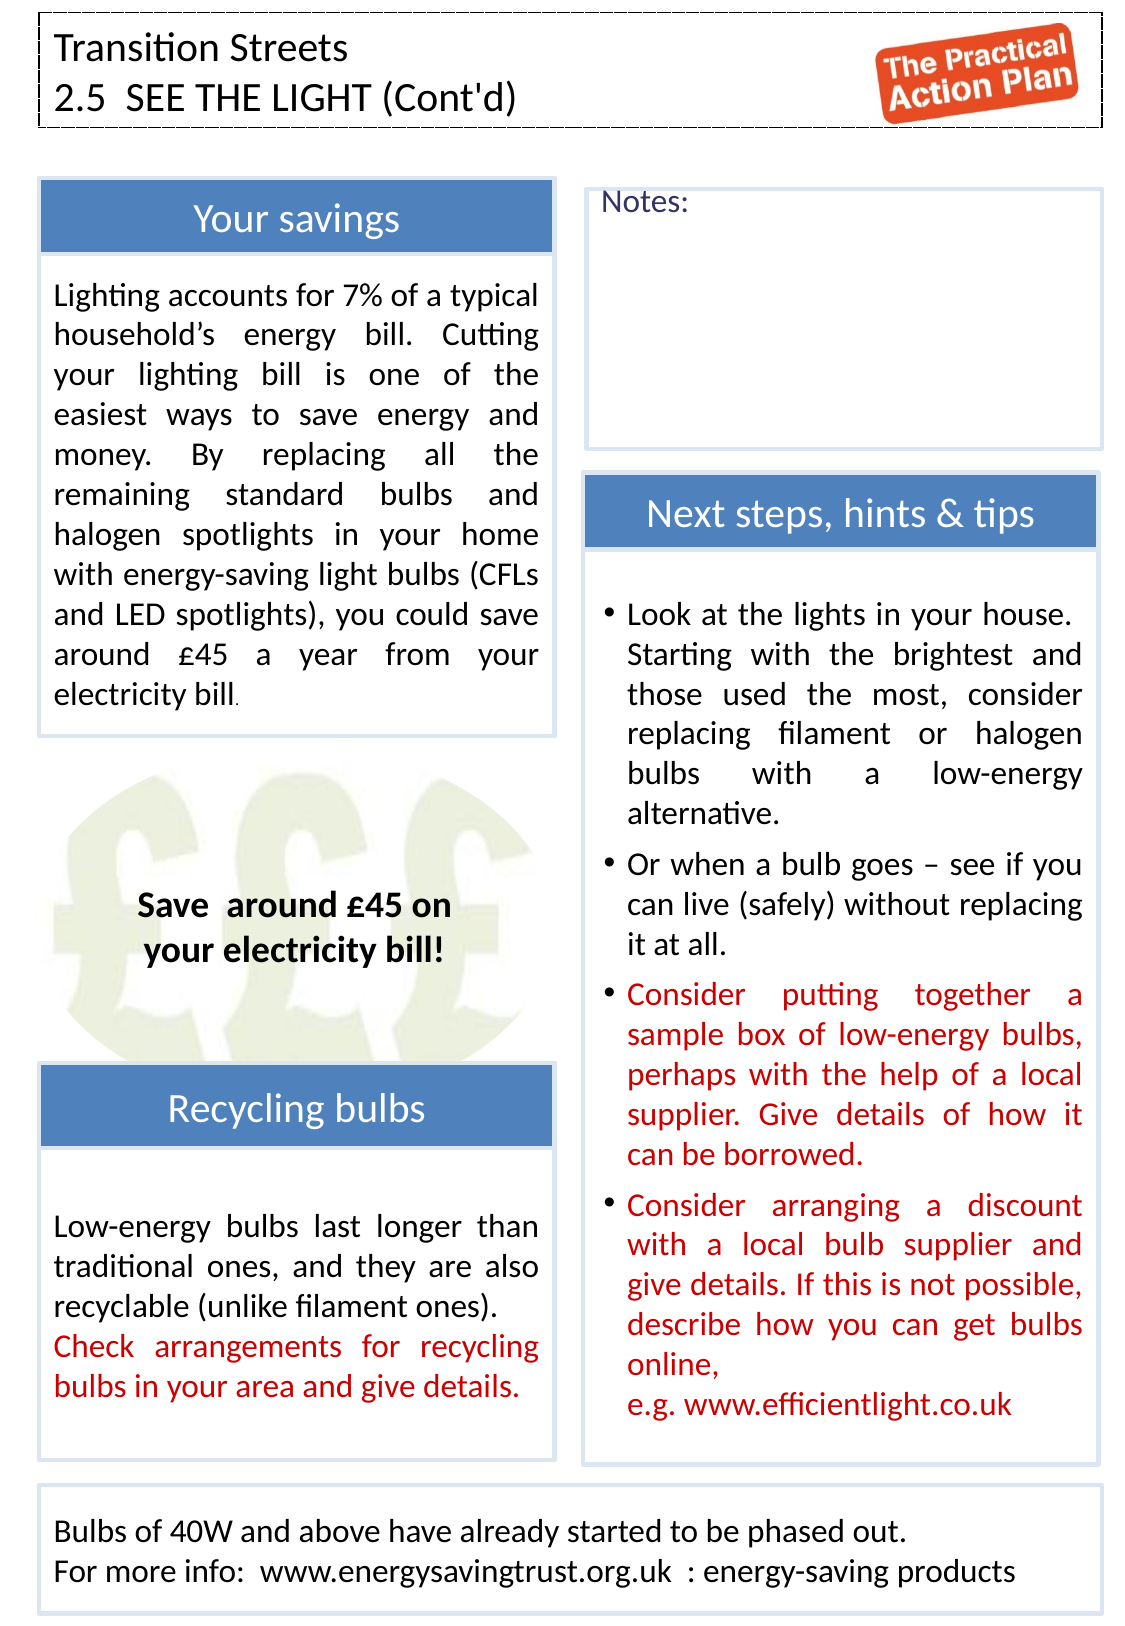

Transition Streets
2.5 SEE THE LIGHT (Cont'd)
Your savings
Notes:
Lighting accounts for 7% of a typical household’s energy bill. Cutting your lighting bill is one of the easiest ways to save energy and money. By replacing all the remaining standard bulbs and halogen spotlights in your home with energy-saving light bulbs (CFLs and LED spotlights), you could save around £45 a year from your electricity bill.
Next steps, hints & tips
Look at the lights in your house.
Starting with the brightest and those used the most, consider replacing filament or halogen bulbs with a low-energy alternative.
Or when a bulb goes – see if you can live (safely) without replacing it at all.
Consider putting together a sample box of low-energy bulbs, perhaps with the help of a local supplier. Give details of how it can be borrowed.
Consider arranging a discount with a local bulb supplier and give details. If this is not possible, describe how you can get bulbs online,
e.g. www.efficientlight.co.uk
Save around £45 on your electricity bill!
Recycling bulbs
Low-energy bulbs last longer than traditional ones, and they are also recyclable (unlike filament ones).
Check arrangements for recycling bulbs in your area and give details.
Bulbs of 40W and above have already started to be phased out.
For more info: www.energysavingtrust.org.uk : energy-saving products